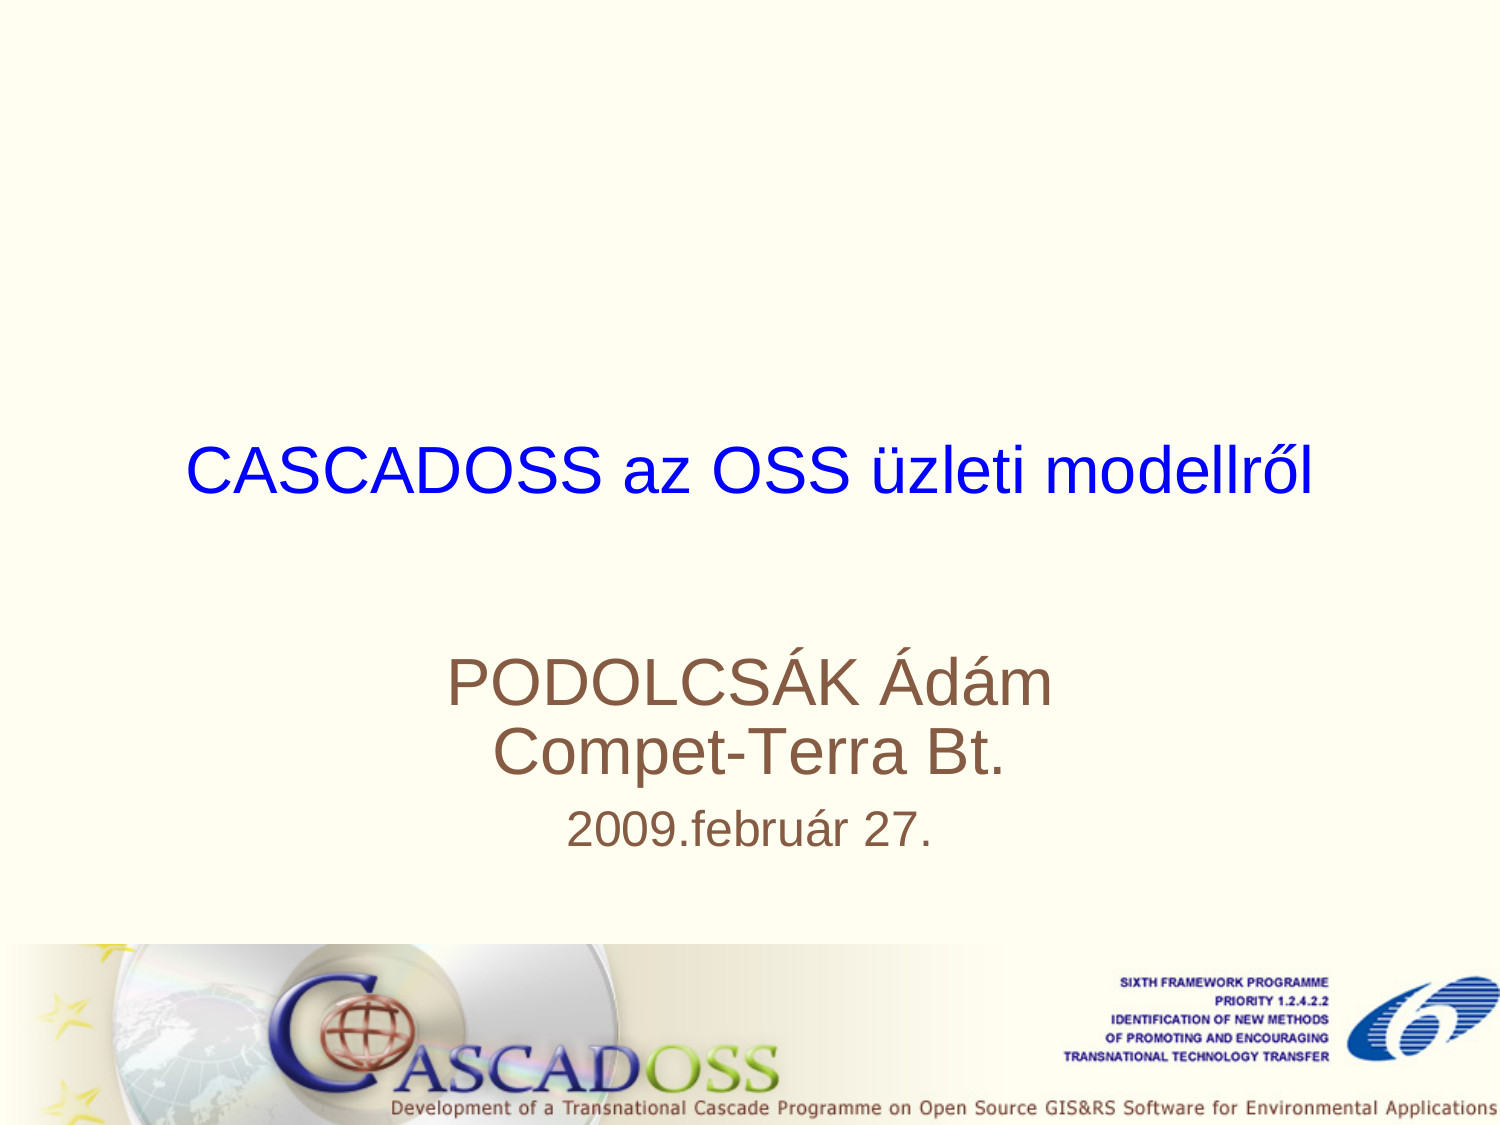

CASCADOSS az OSS üzleti modellről
PODOLCSÁK Ádám
Compet-Terra Bt.
2009.február 27.